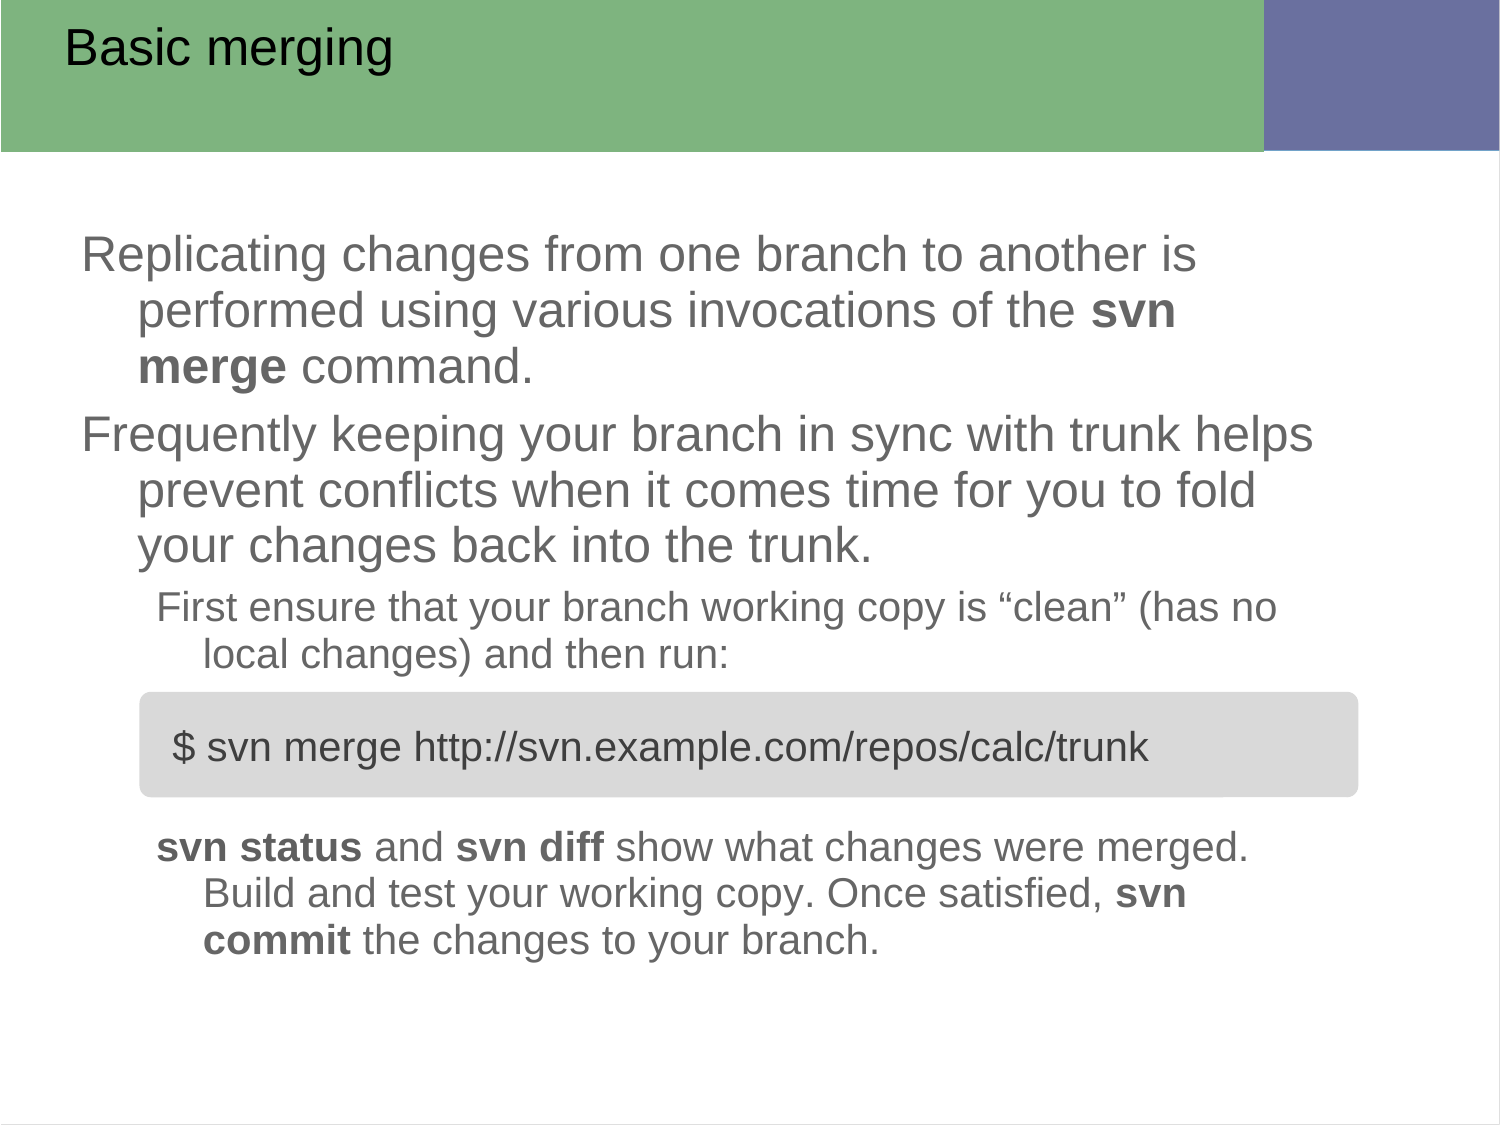

# Basic merging
Replicating changes from one branch to another is performed using various invocations of the svn merge command.
Frequently keeping your branch in sync with trunk helps prevent conflicts when it comes time for you to fold your changes back into the trunk.
First ensure that your branch working copy is “clean” (has no local changes) and then run:
svn status and svn diff show what changes were merged. Build and test your working copy. Once satisfied, svn commit the changes to your branch.
$ svn merge http://svn.example.com/repos/calc/trunk